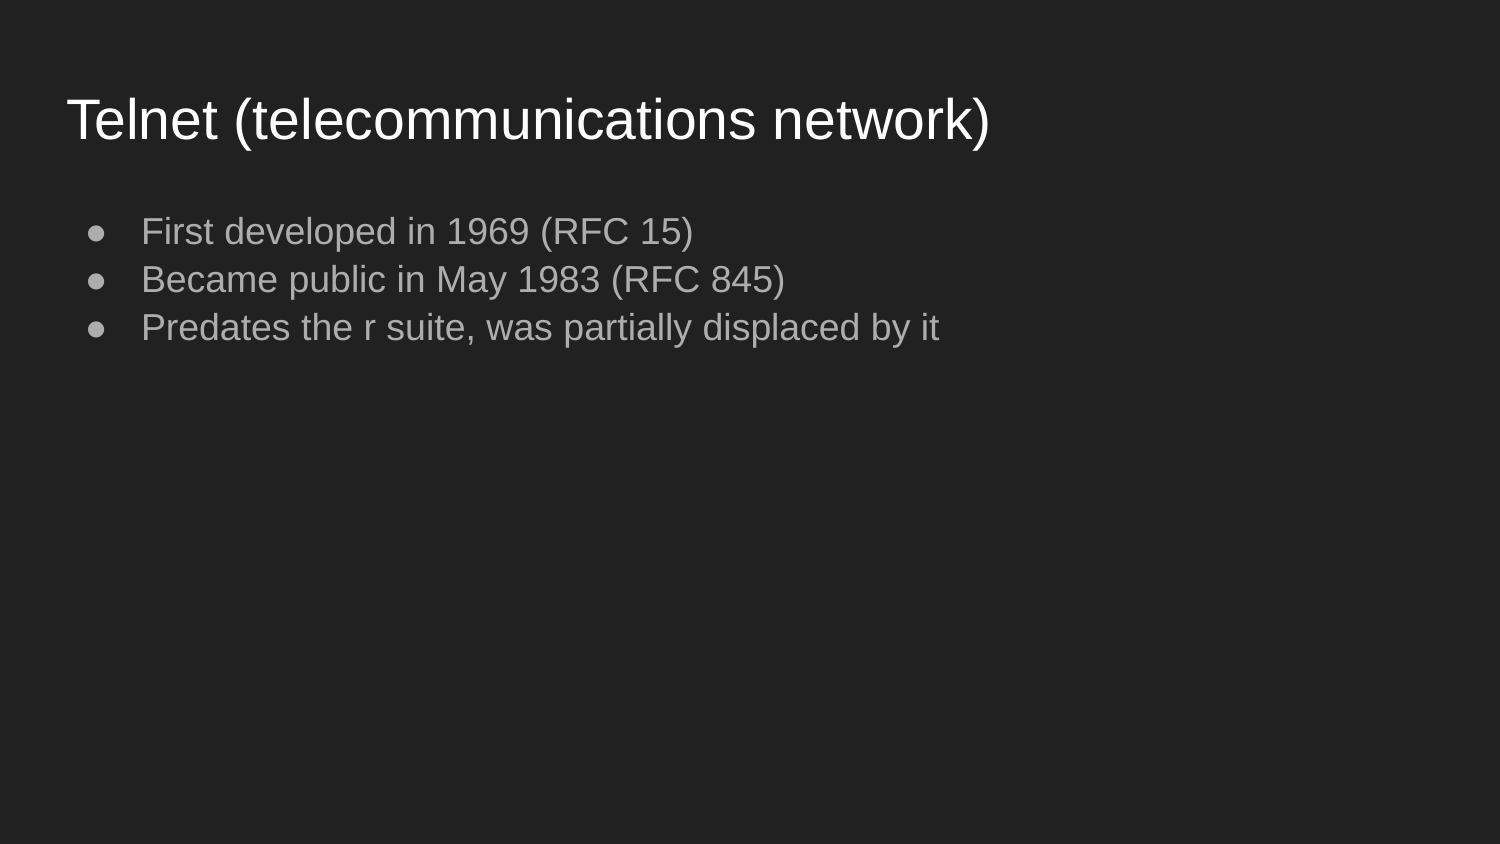

# Telnet (telecommunications network)
First developed in 1969 (RFC 15)
Became public in May 1983 (RFC 845)
Predates the r suite, was partially displaced by it